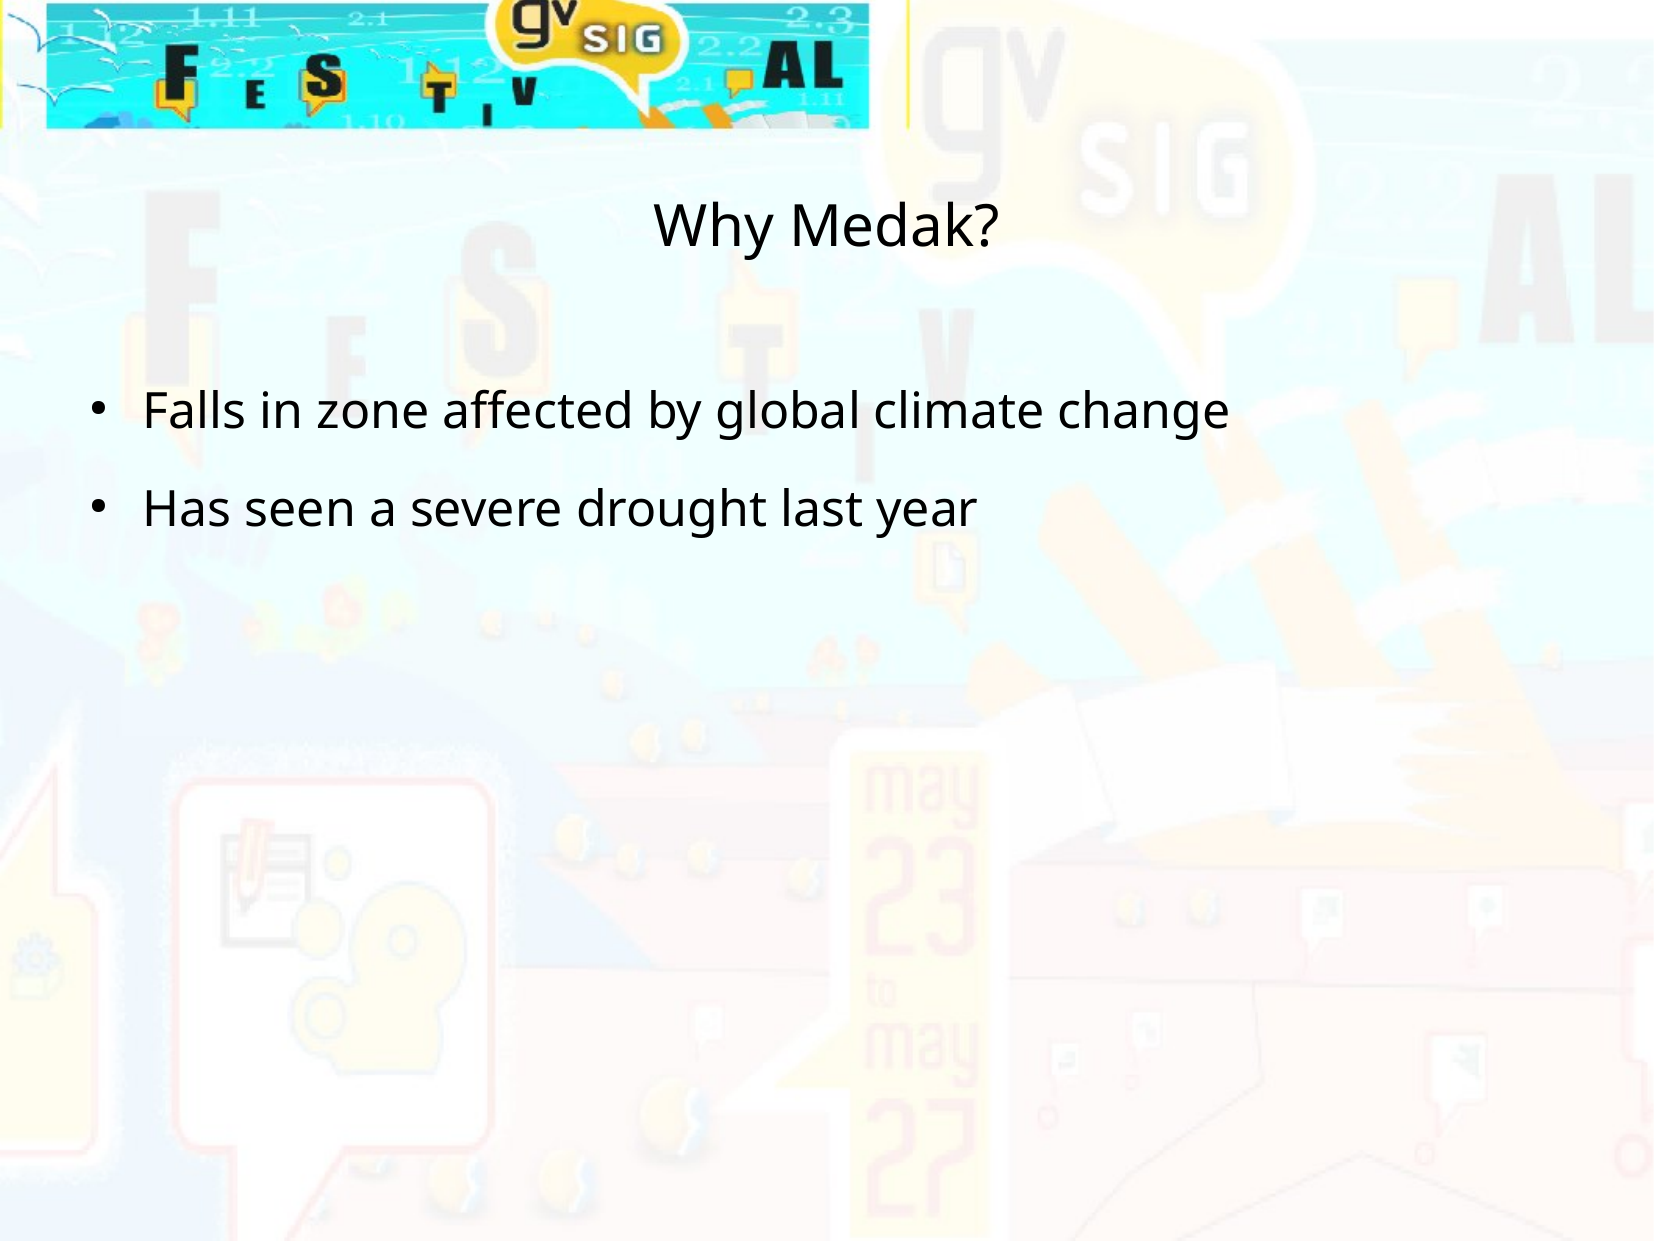

# Why Medak?
Falls in zone affected by global climate change
Has seen a severe drought last year